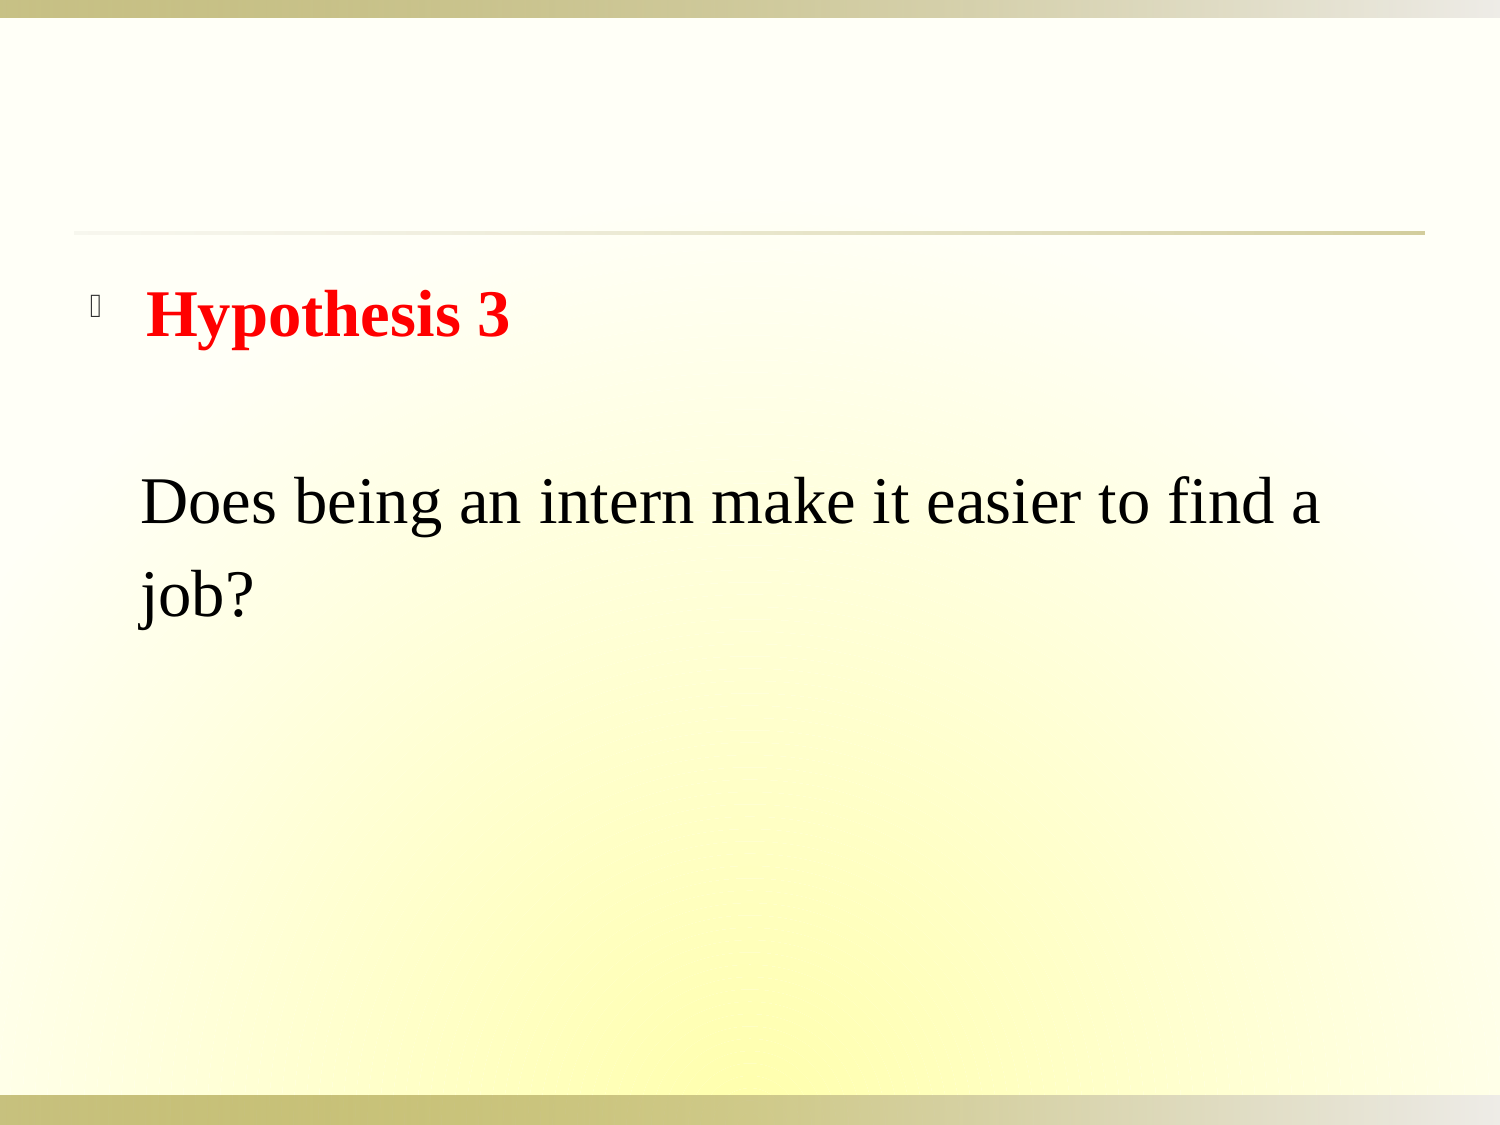

#
Hypothesis 3
 Does being an intern make it easier to find a
 job?